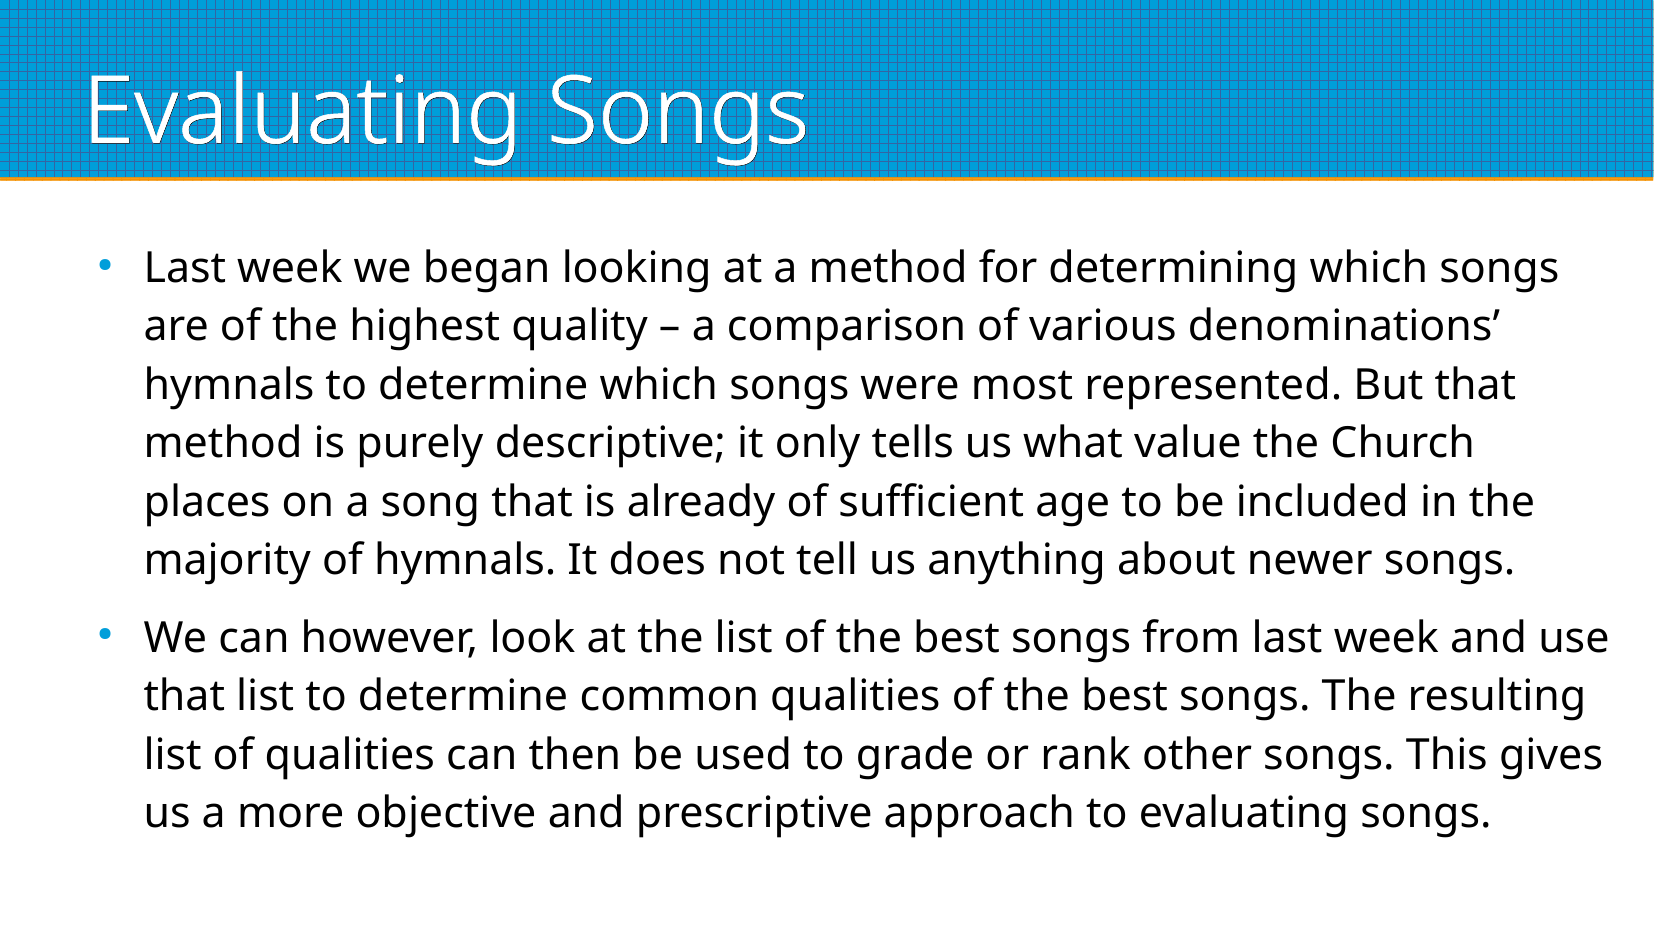

# Evaluating Songs
Last week we began looking at a method for determining which songs are of the highest quality – a comparison of various denominations’ hymnals to determine which songs were most represented. But that method is purely descriptive; it only tells us what value the Church places on a song that is already of sufficient age to be included in the majority of hymnals. It does not tell us anything about newer songs.
We can however, look at the list of the best songs from last week and use that list to determine common qualities of the best songs. The resulting list of qualities can then be used to grade or rank other songs. This gives us a more objective and prescriptive approach to evaluating songs.